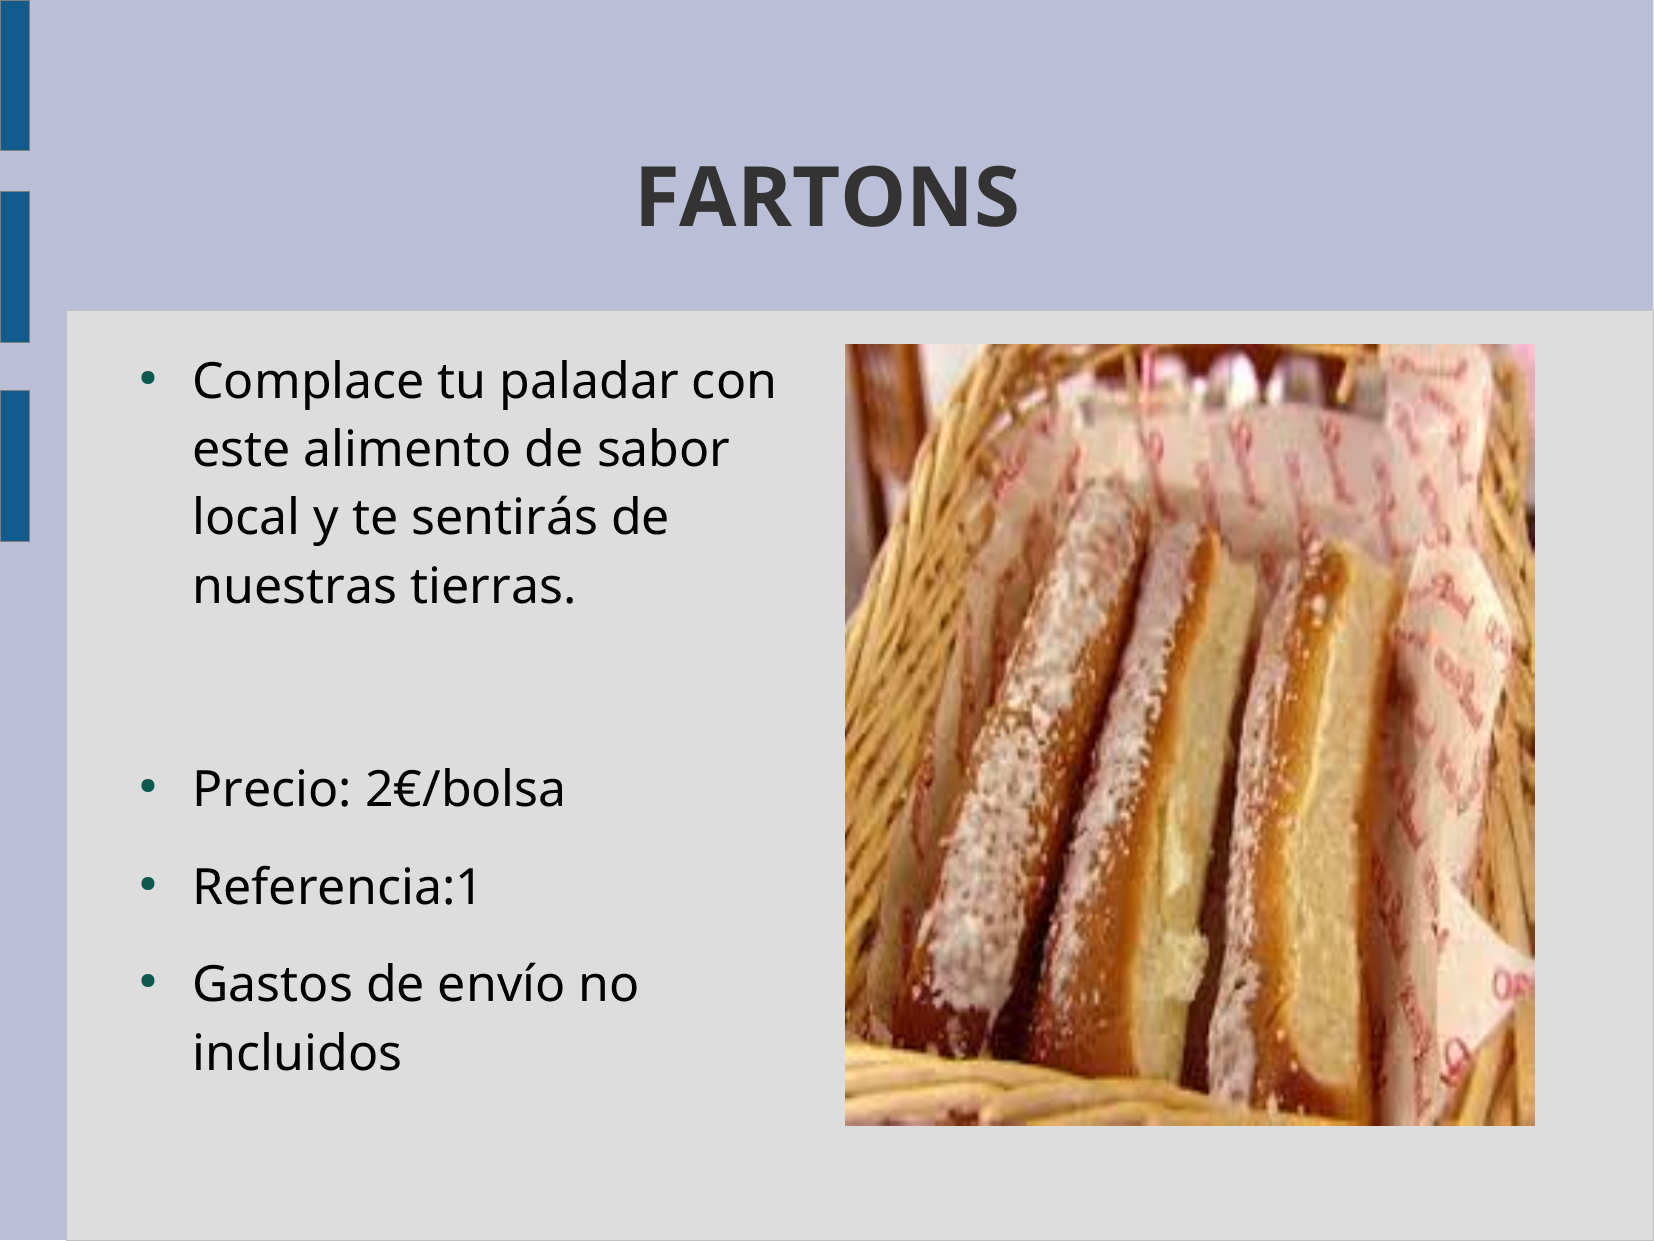

# FARTONS
Complace tu paladar con este alimento de sabor local y te sentirás de nuestras tierras.
Precio: 2€/bolsa
Referencia:1
Gastos de envío no incluidos